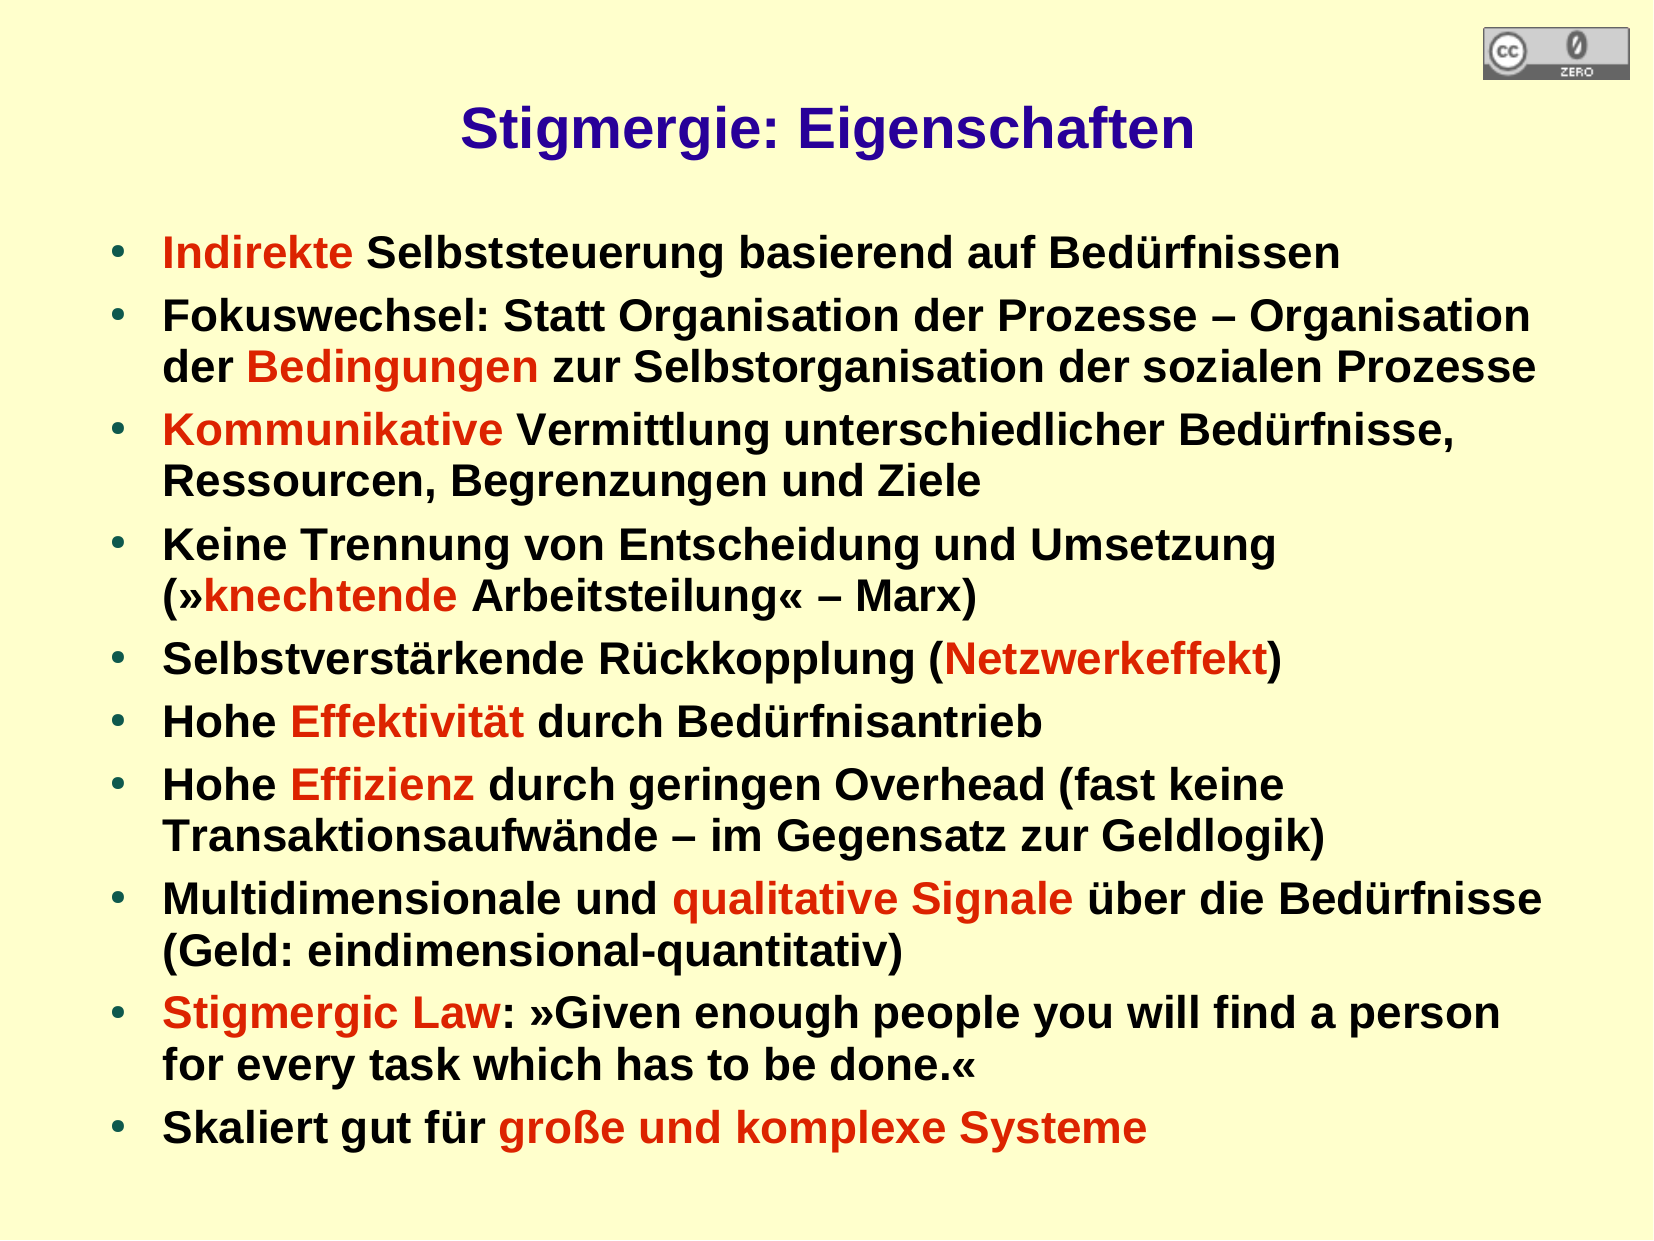

# Stigmergie: Eigenschaften
Indirekte Selbststeuerung basierend auf Bedürfnissen
Fokuswechsel: Statt Organisation der Prozesse – Organisation der Bedingungen zur Selbstorganisation der sozialen Prozesse
Kommunikative Vermittlung unterschiedlicher Bedürfnisse, Ressourcen, Begrenzungen und Ziele
Keine Trennung von Entscheidung und Umsetzung (»knechtende Arbeitsteilung« – Marx)
Selbstverstärkende Rückkopplung (Netzwerkeffekt)
Hohe Effektivität durch Bedürfnisantrieb
Hohe Effizienz durch geringen Overhead (fast keine Transaktionsaufwände – im Gegensatz zur Geldlogik)
Multidimensionale und qualitative Signale über die Bedürfnisse (Geld: eindimensional-quantitativ)
Stigmergic Law: »Given enough people you will find a person for every task which has to be done.«
Skaliert gut für große und komplexe Systeme